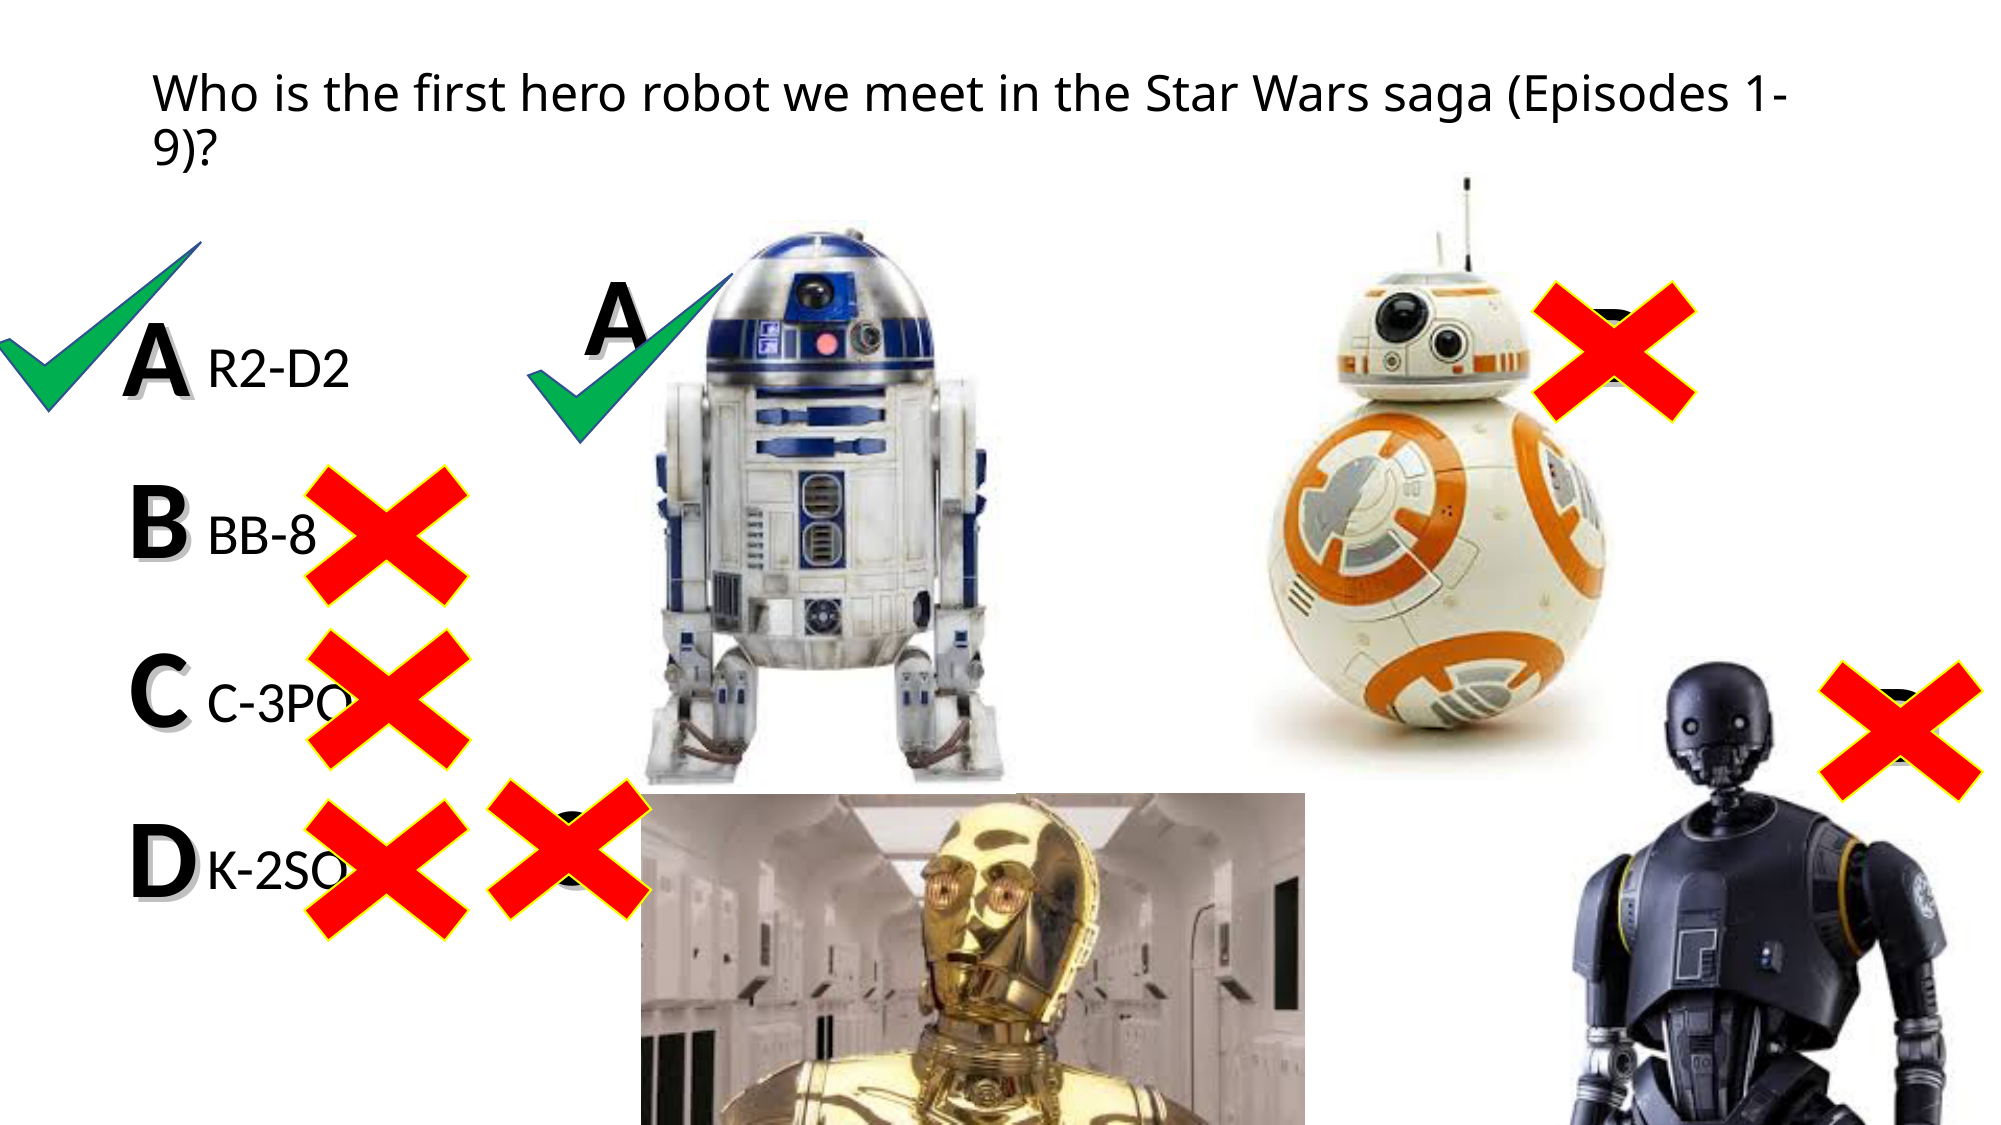

# Who is the first hero robot we meet in the Star Wars saga (Episodes 1-9)?
A
B
A
R2-D2
BB-8
C-3PO
K-2SO
B
C
D
C
D